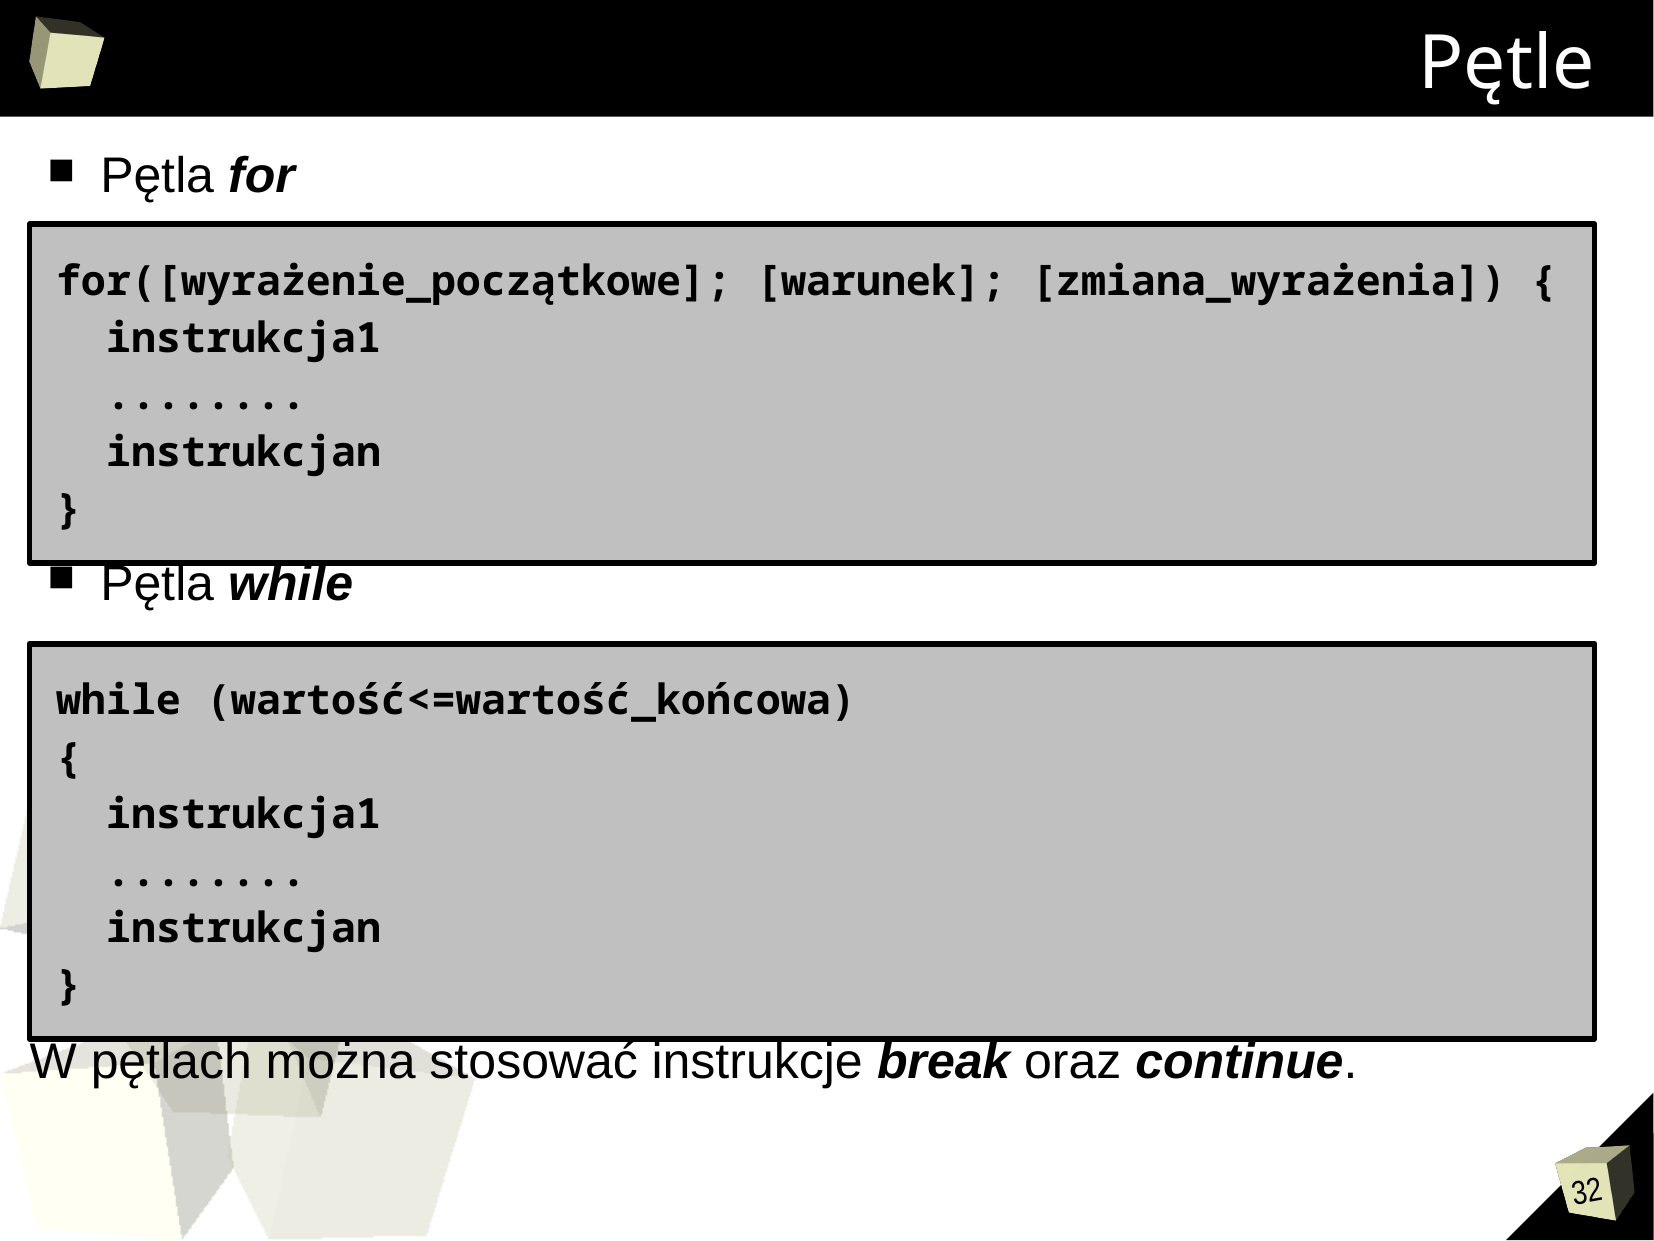

# Pętle
Pętla for
for([wyrażenie_początkowe]; [warunek]; [zmiana_wyrażenia]) {
 instrukcja1
 ........
 instrukcjan
}
Pętla while
while (wartość<=wartość_końcowa)
{
 instrukcja1
 ........
 instrukcjan
}
W pętlach można stosować instrukcje break oraz continue.